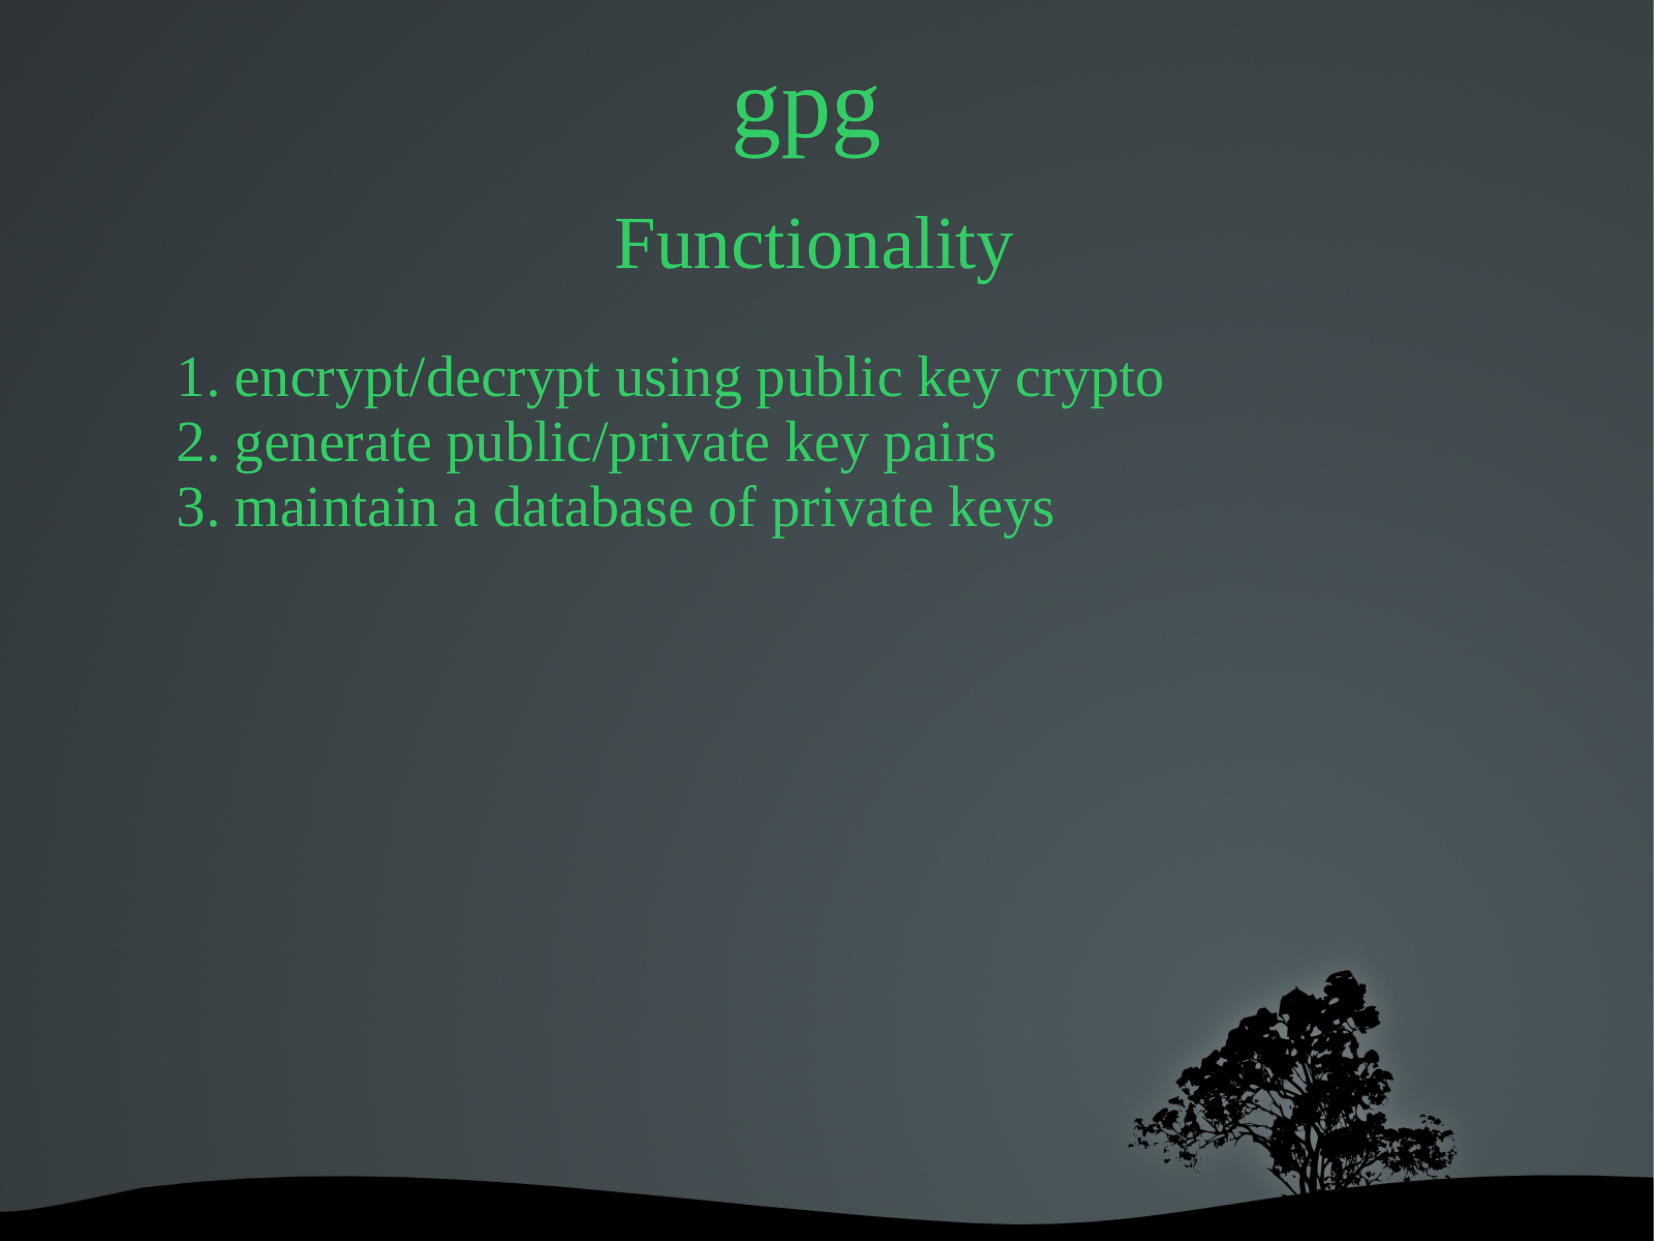

gpg
Functionality
1. encrypt/decrypt using public key crypto
2. generate public/private key pairs
3. maintain a database of private keys